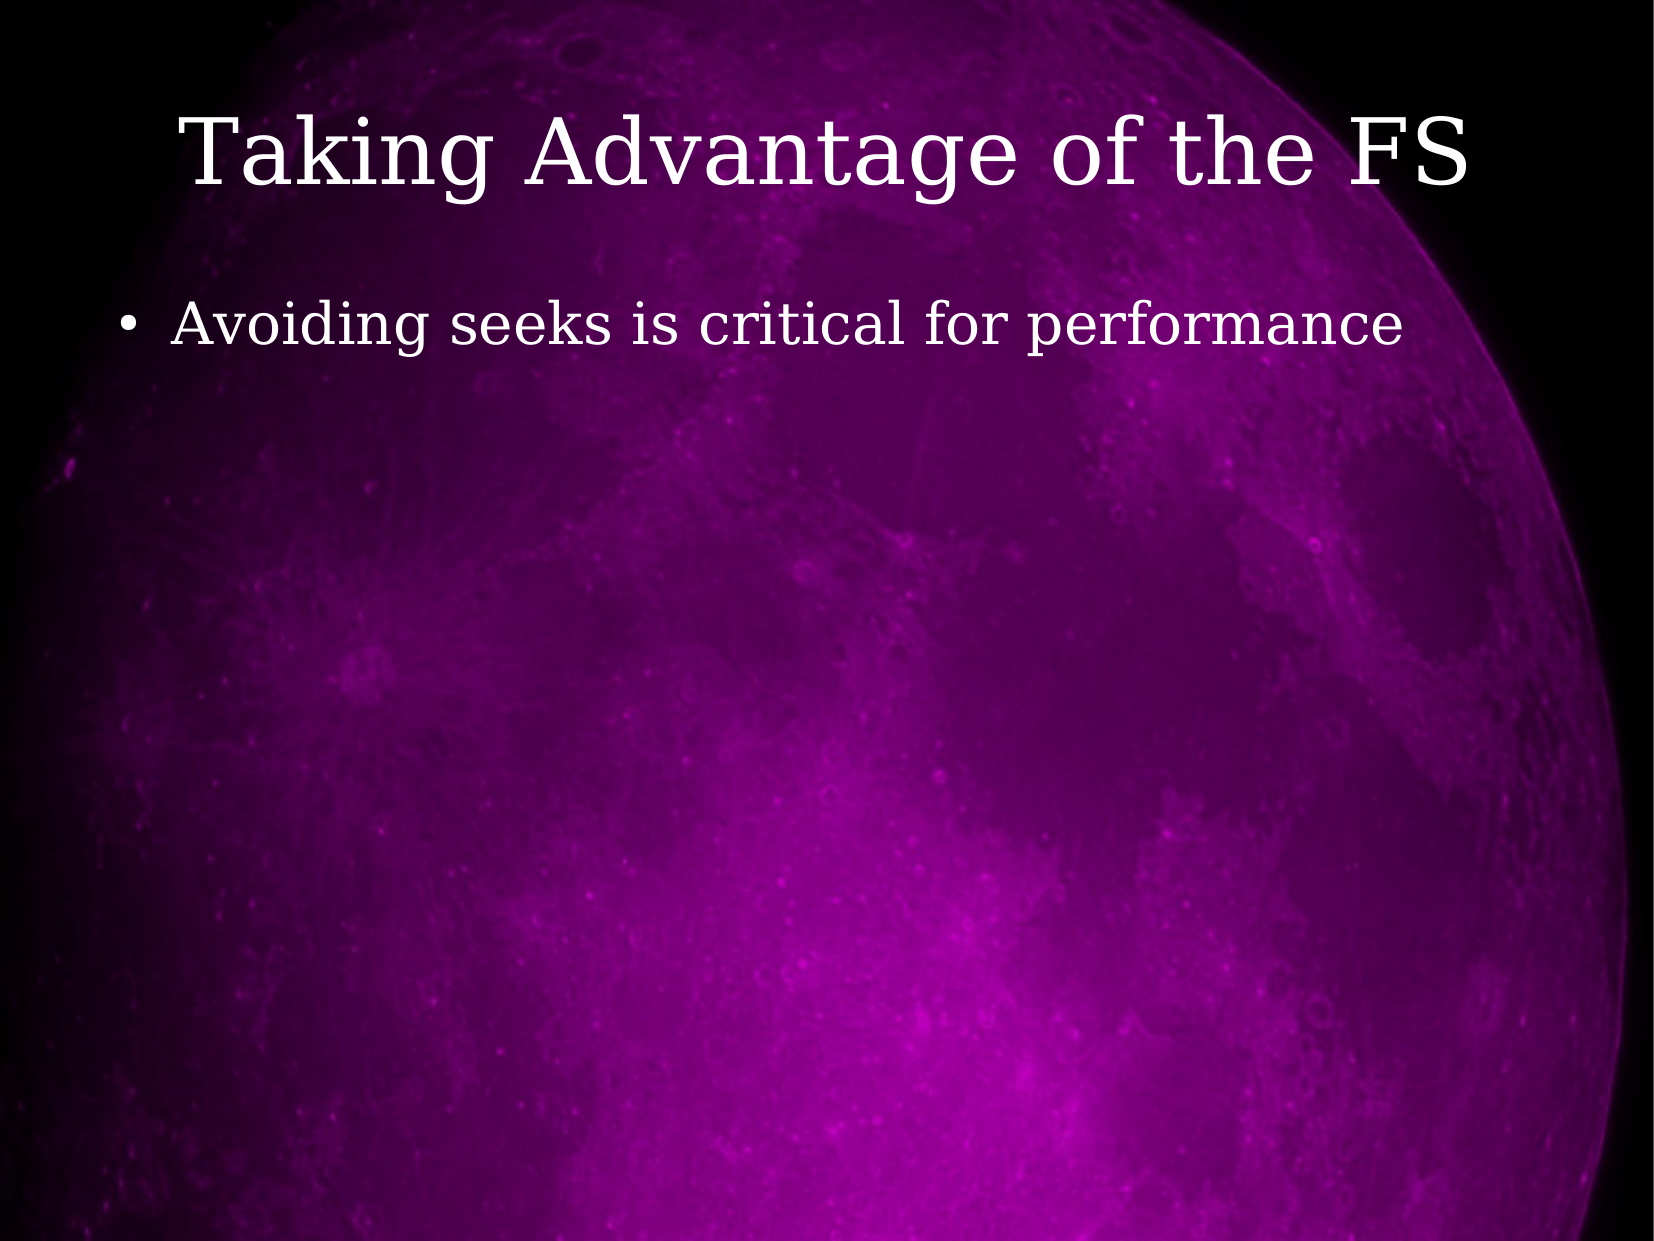

# Taking Advantage of the FS
Avoiding seeks is critical for performance